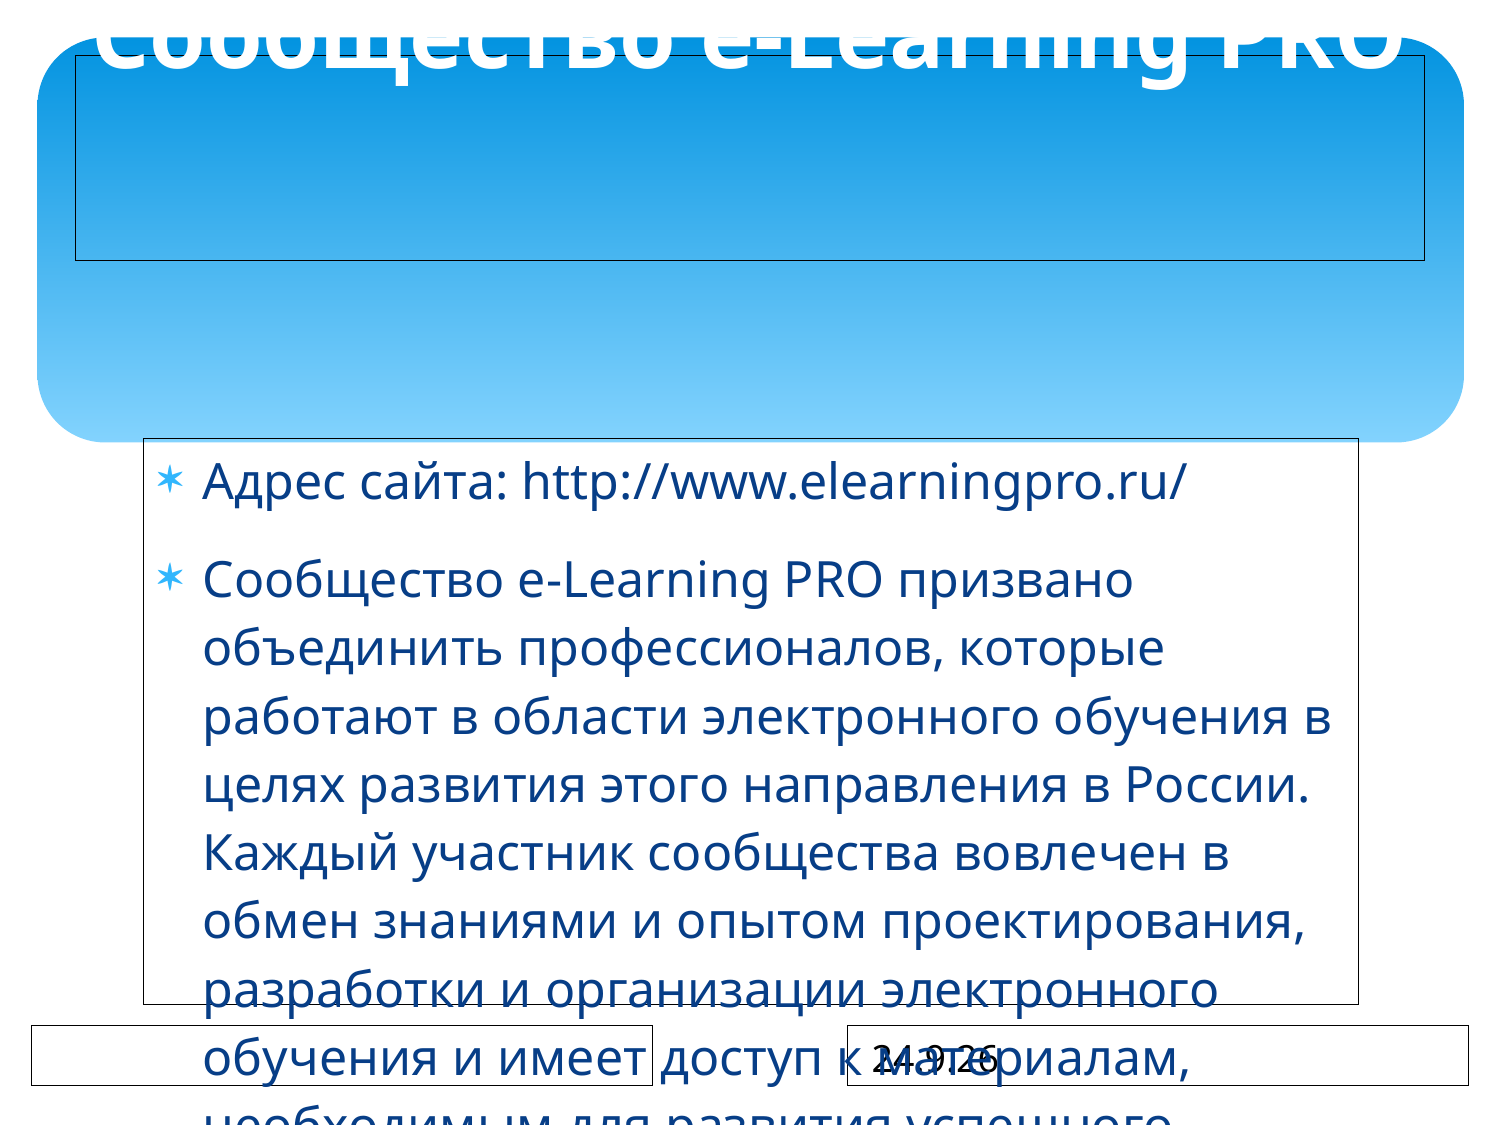

Сообщество e-Learning PRO
# Адрес сайта: http://www.elearningpro.ru/
Сообщество e-Learning PRO призвано объединить профессионалов, которые работают в области электронного обучения в целях развития этого направления в России. Каждый участник сообщества вовлечен в обмен знаниями и опытом проектирования, разработки и организации электронного обучения и имеет доступ к материалам, необходимым для развития успешного проекта и расширения собственных знаний, навыков и опыта.
Став участником сообщества, вы получаете возможность:
Общаться с коллегами, которые решают те же задачи, что и вы;
Получать бесплатные электронные книги, исследования и документы по электронному обучению;
Участвовать в создании новых знаний и методик;
Получать информацию о вебинарах, семинарах и конференциях.